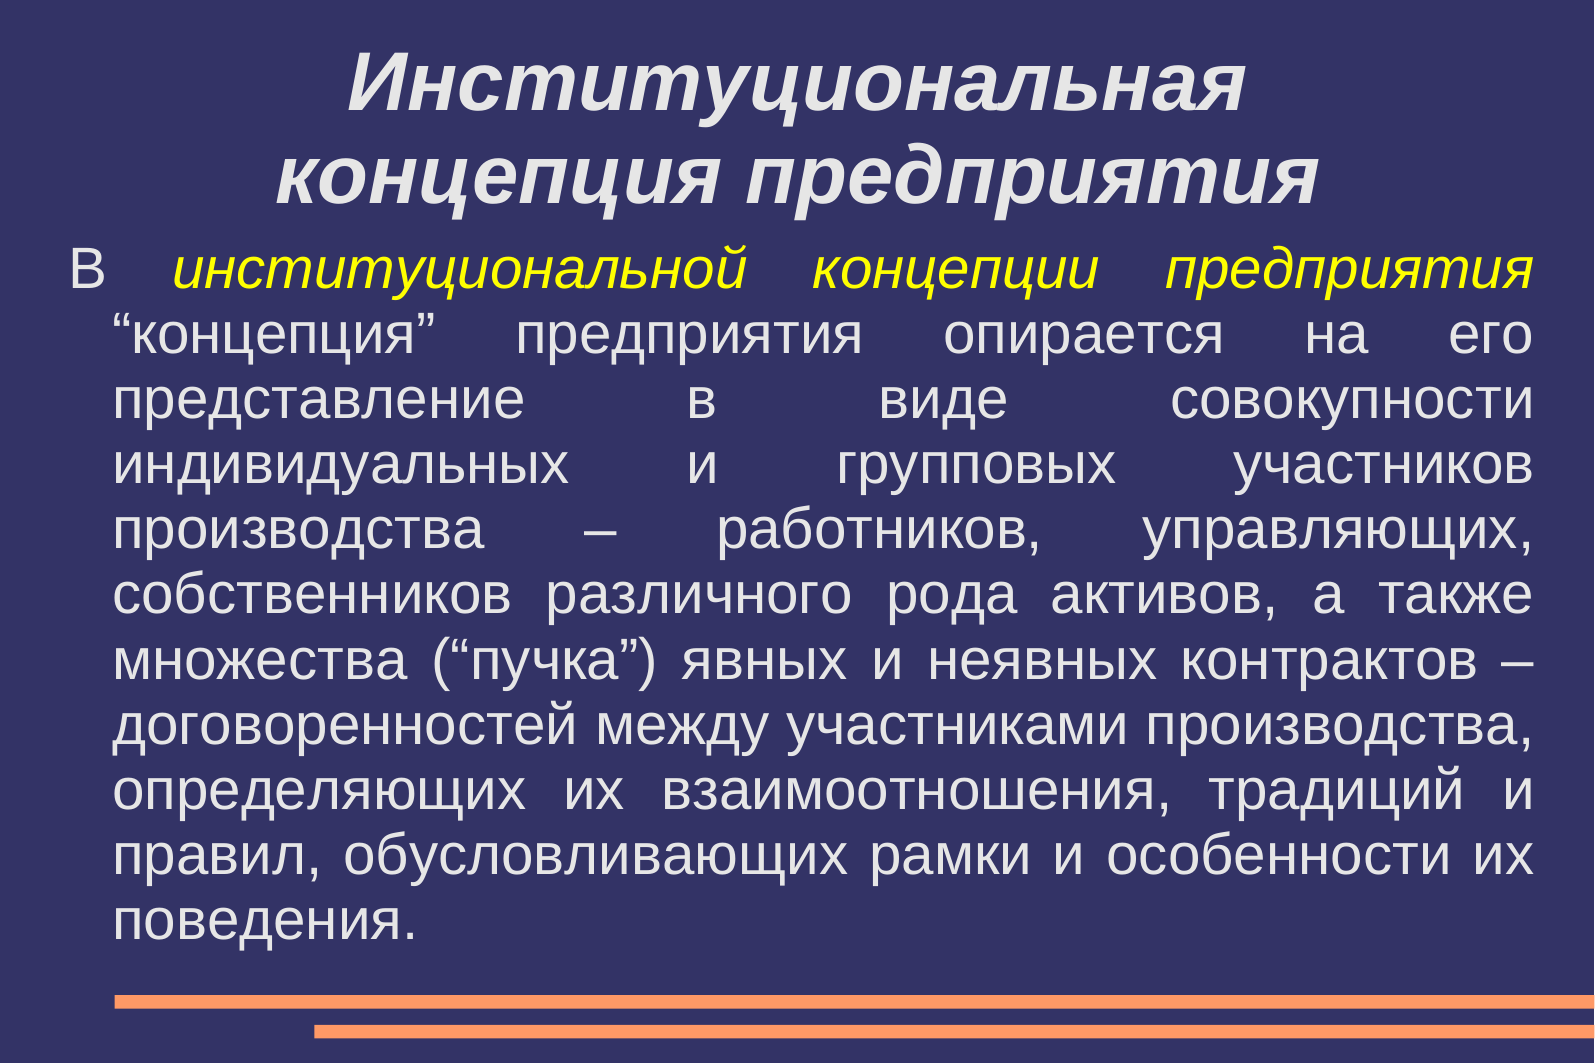

# Институциональная концепция предприятия
В институциональной концепции предприятия “концепция” предприятия опирается на его представление в виде совокупности индивидуальных и групповых участников производства – работников, управляющих, собственников различного рода активов, а также множества (“пучка”) явных и неявных контрактов – договоренностей между участниками производства, определяющих их взаимоотношения, традиций и правил, обусловливающих рамки и особенности их поведения.